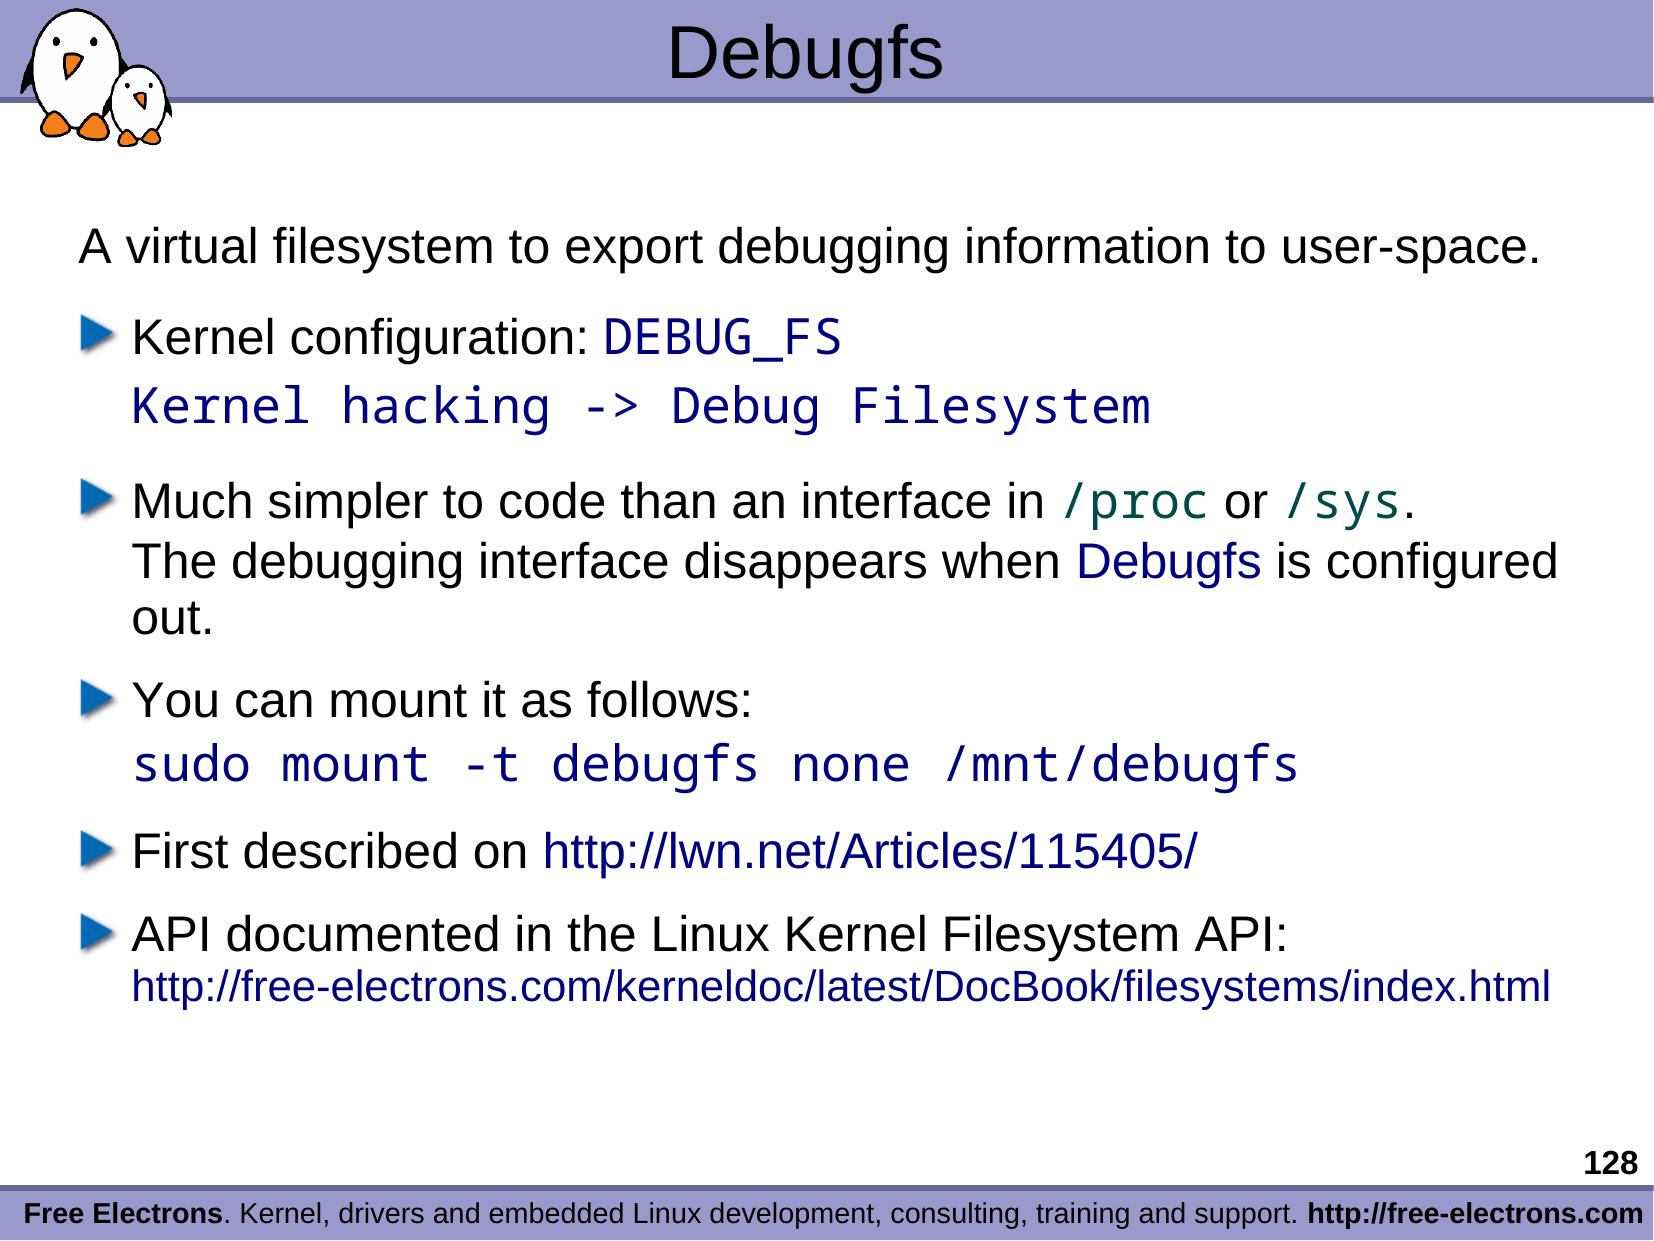

# Debugfs
A virtual filesystem to export debugging information to user-space.
Kernel configuration: DEBUG_FS
Kernel hacking -> Debug Filesystem
Much simpler to code than an interface in /proc or /sys.
The debugging interface disappears when Debugfs is configured out.
You can mount it as follows:
sudo mount -t debugfs none /mnt/debugfs
First described on http://lwn.net/Articles/115405/
API documented in the Linux Kernel Filesystem API:http://free-electrons.com/kerneldoc/latest/DocBook/filesystems/index.html